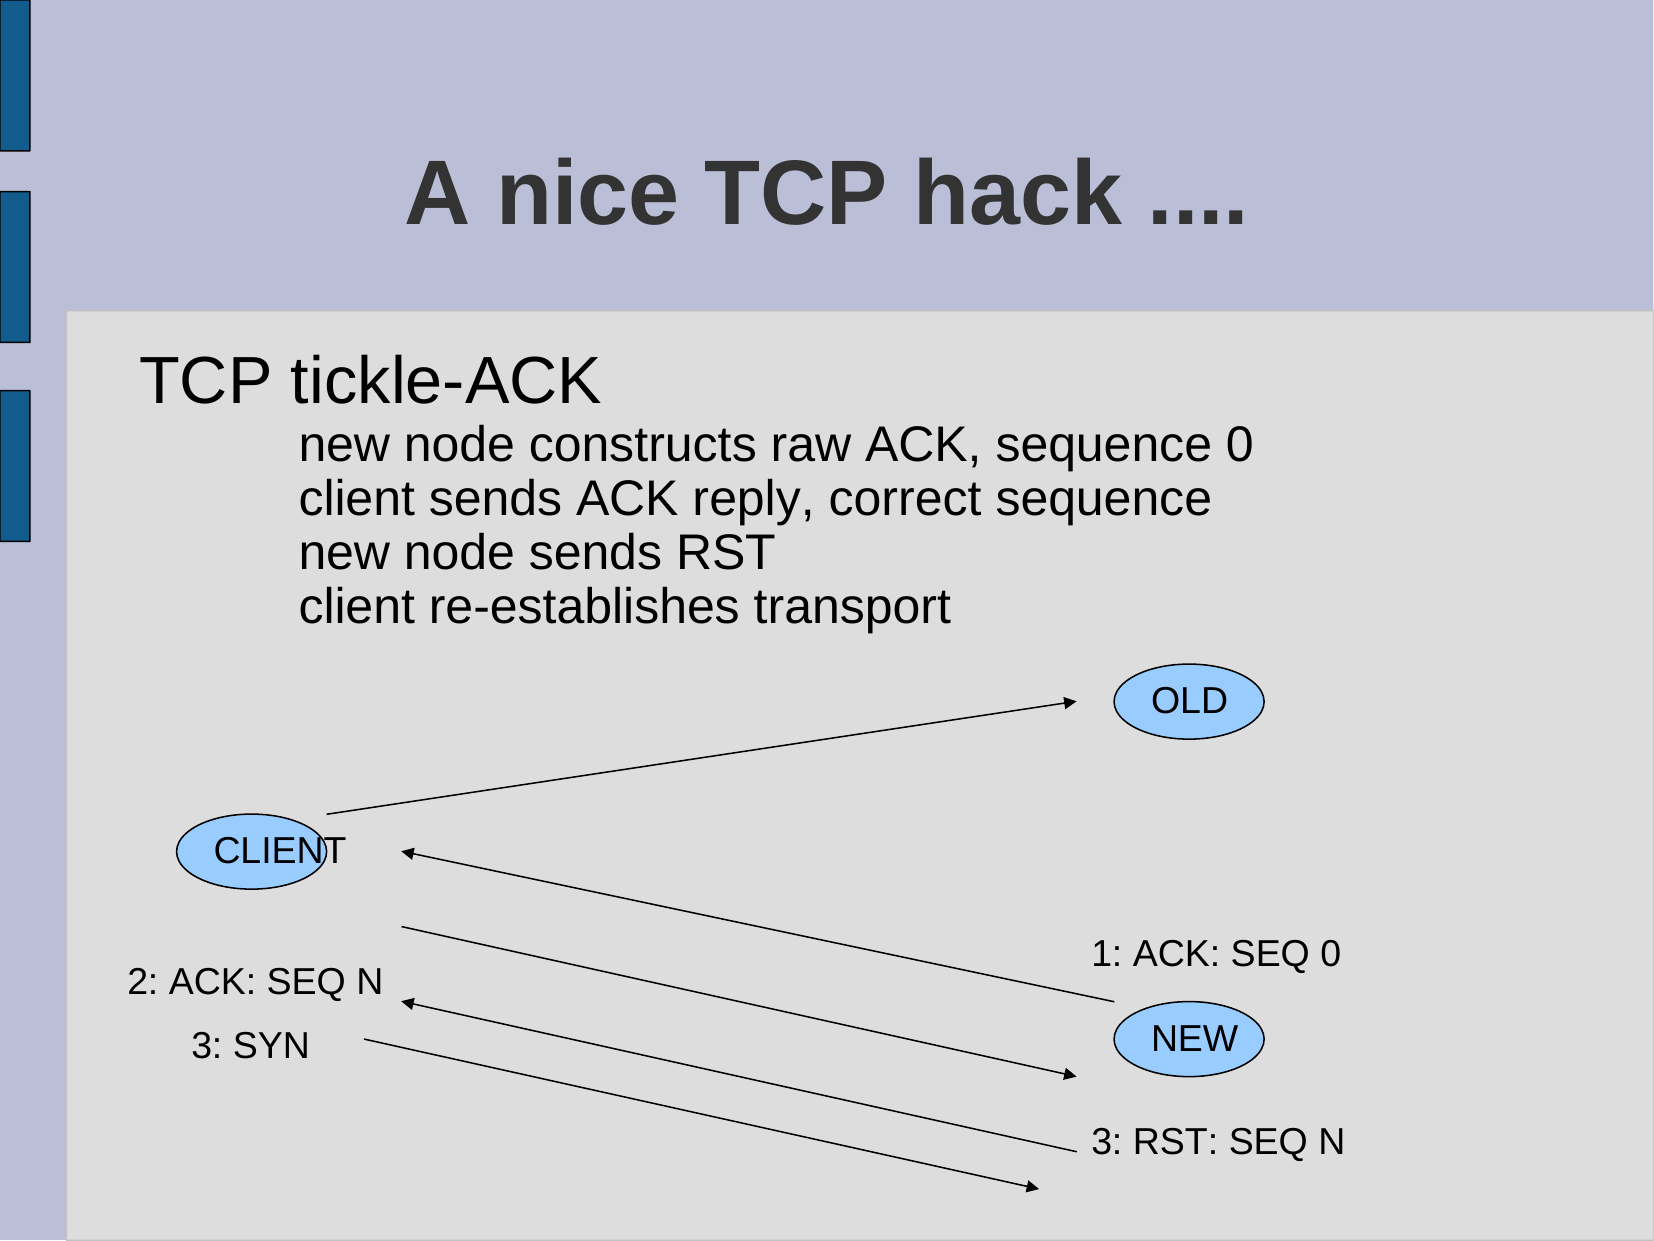

# A nice TCP hack ....
TCP tickle-ACK
new node constructs raw ACK, sequence 0
client sends ACK reply, correct sequence
new node sends RST
client re-establishes transport
OLD
CLIENT
1: ACK: SEQ 0
2: ACK: SEQ N
NEW
3: SYN
3: RST: SEQ N